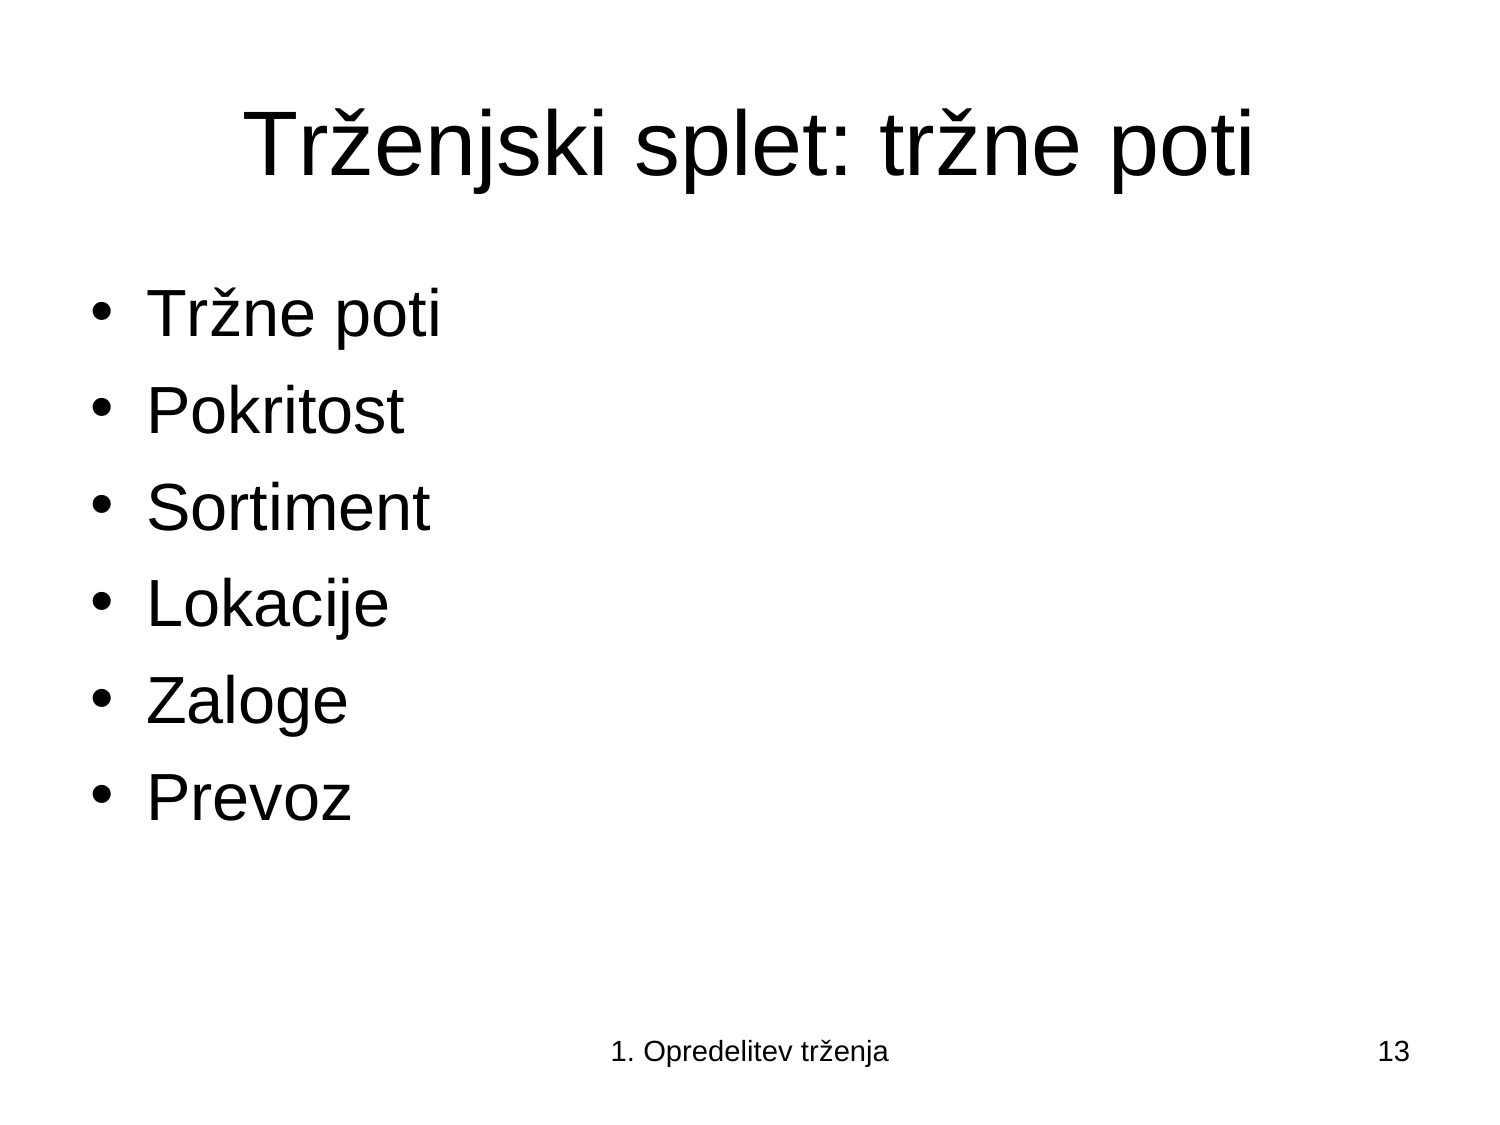

# Trženjski splet: tržne poti
Tržne poti
Pokritost
Sortiment
Lokacije
Zaloge
Prevoz
1. Opredelitev trženja